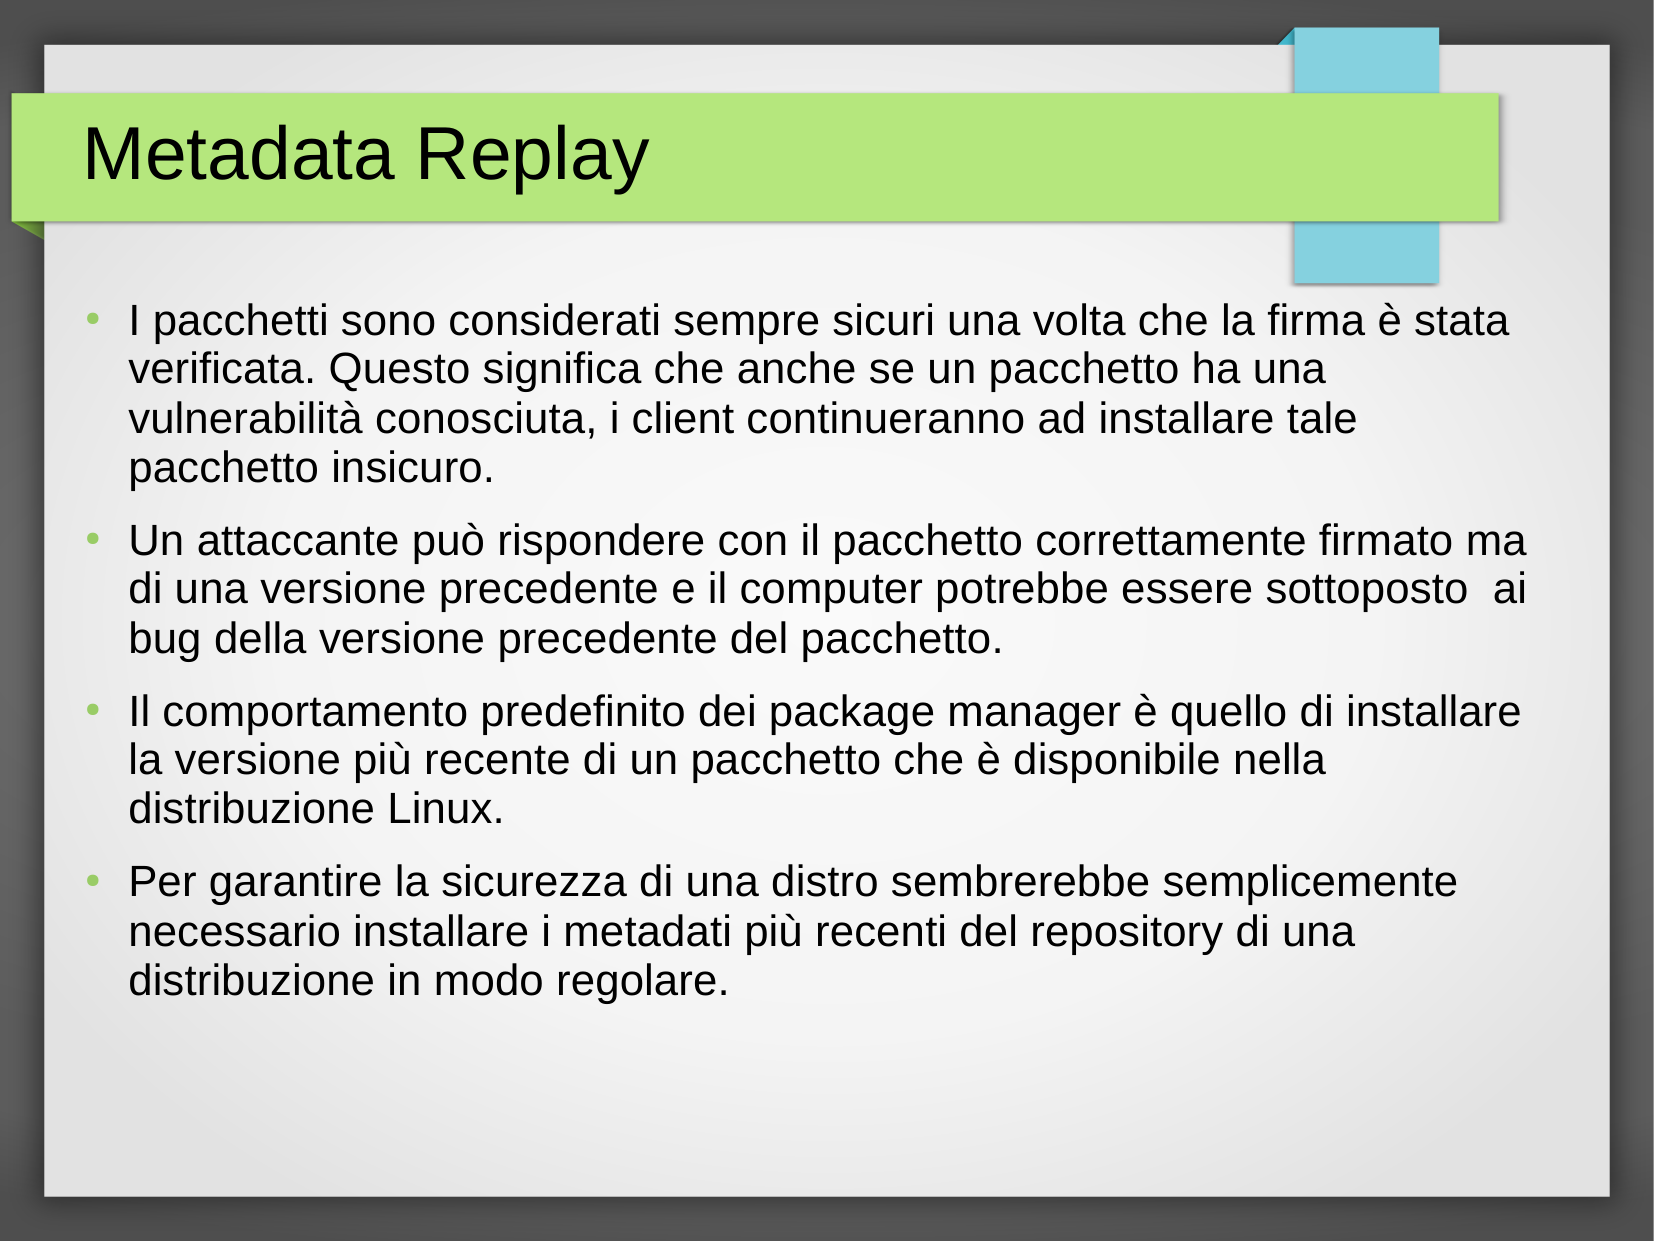

# Metadata Replay
I pacchetti sono considerati sempre sicuri una volta che la firma è stata verificata. Questo significa che anche se un pacchetto ha una vulnerabilità conosciuta, i client continueranno ad installare tale pacchetto insicuro.
Un attaccante può rispondere con il pacchetto correttamente firmato ma di una versione precedente e il computer potrebbe essere sottoposto ai bug della versione precedente del pacchetto.
Il comportamento predefinito dei package manager è quello di installare la versione più recente di un pacchetto che è disponibile nella distribuzione Linux.
Per garantire la sicurezza di una distro sembrerebbe semplicemente necessario installare i metadati più recenti del repository di una distribuzione in modo regolare.